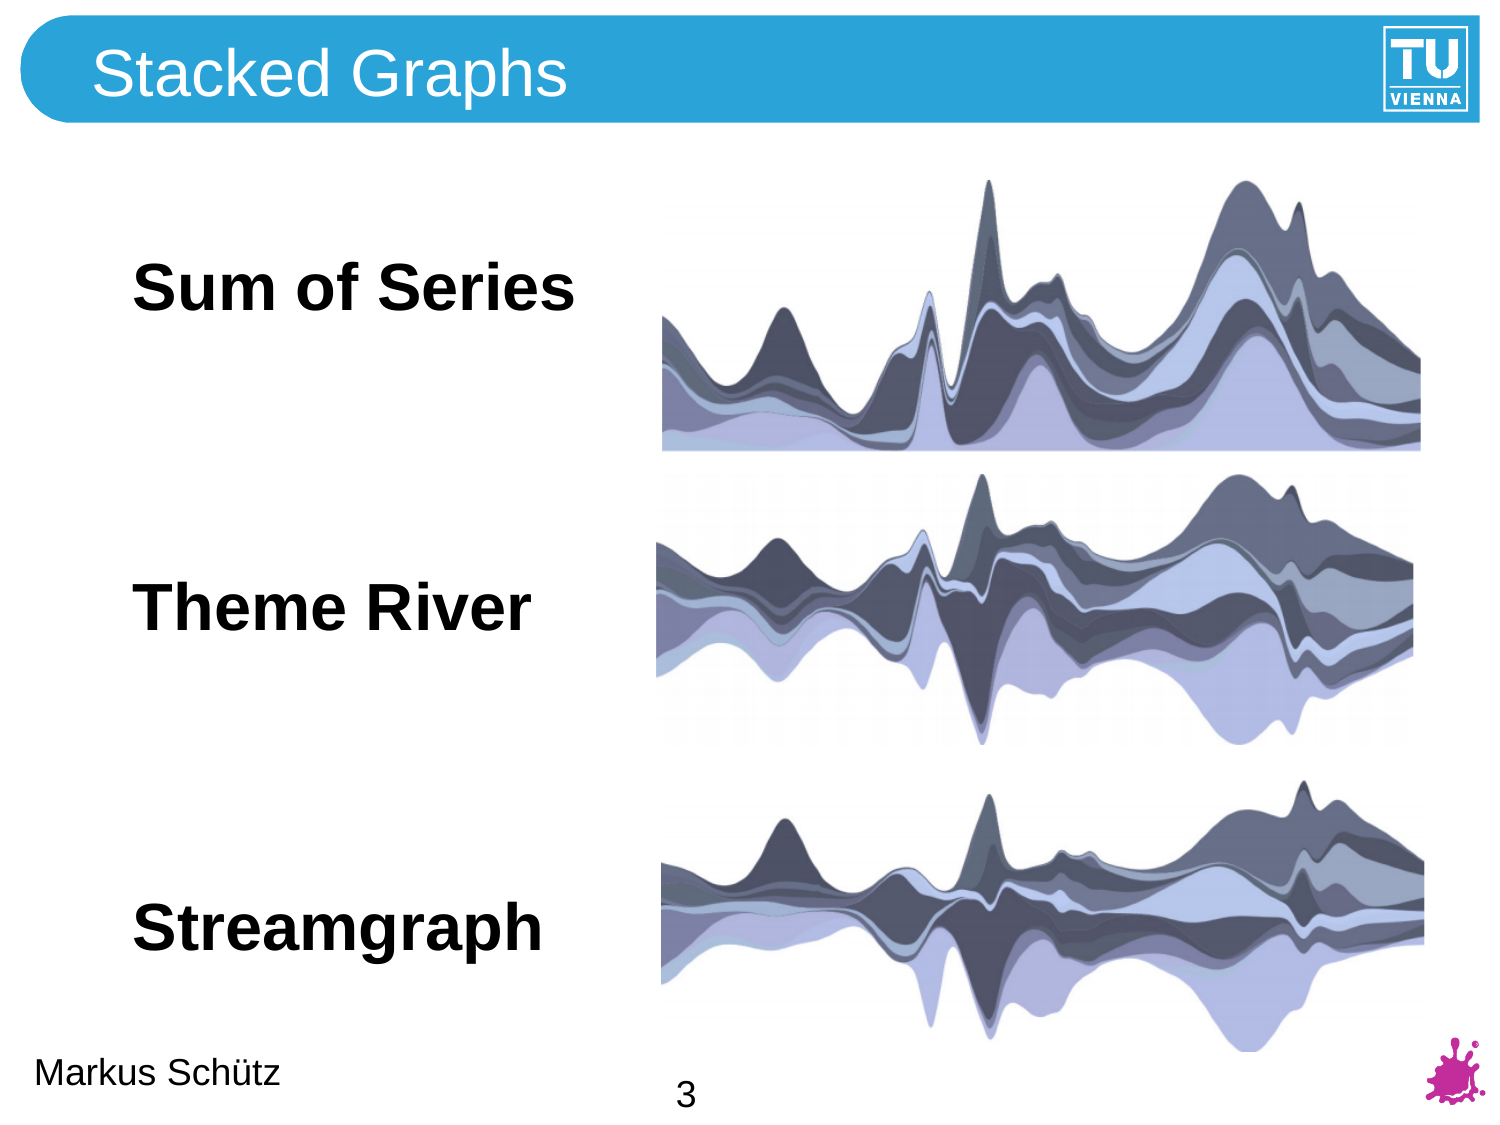

# Stacked Graphs
Sum of Series
Theme River
Streamgraph
3
Markus Schütz